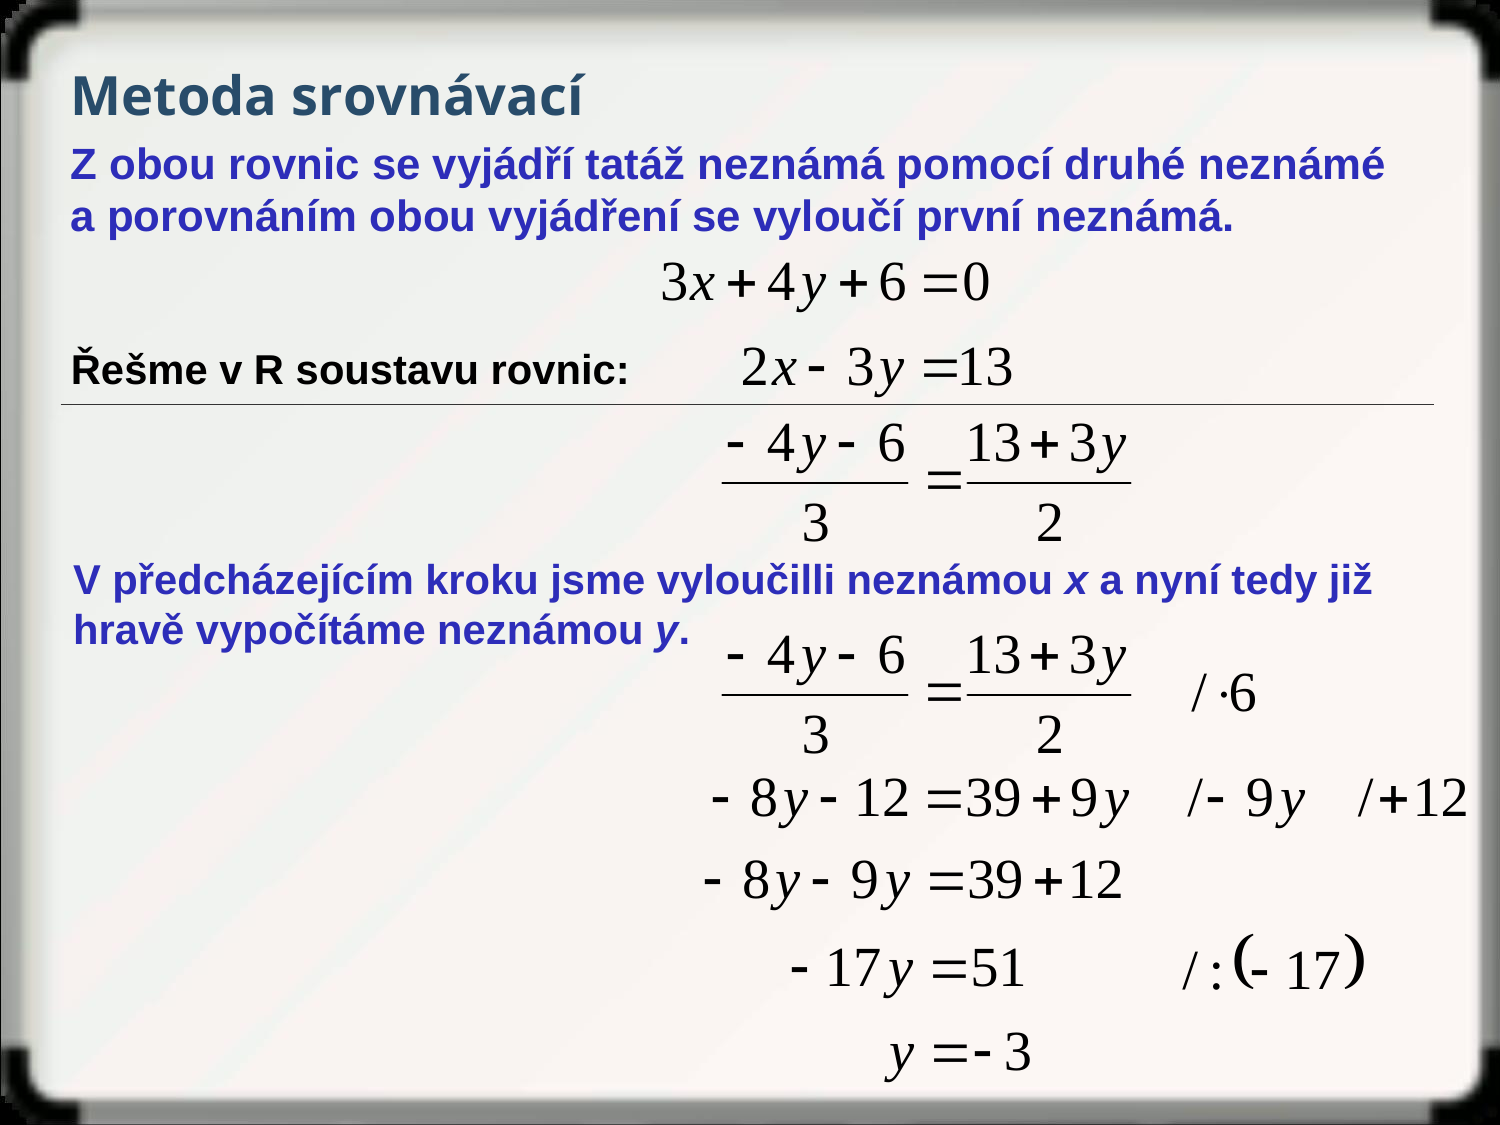

Metoda srovnávací
Z obou rovnic se vyjádří tatáž neznámá pomocí druhé neznámé
a porovnáním obou vyjádření se vyloučí první neznámá.
Řešme v R soustavu rovnic:
V předcházejícím kroku jsme vyloučilli neznámou x a nyní tedy již hravě vypočítáme neznámou y.